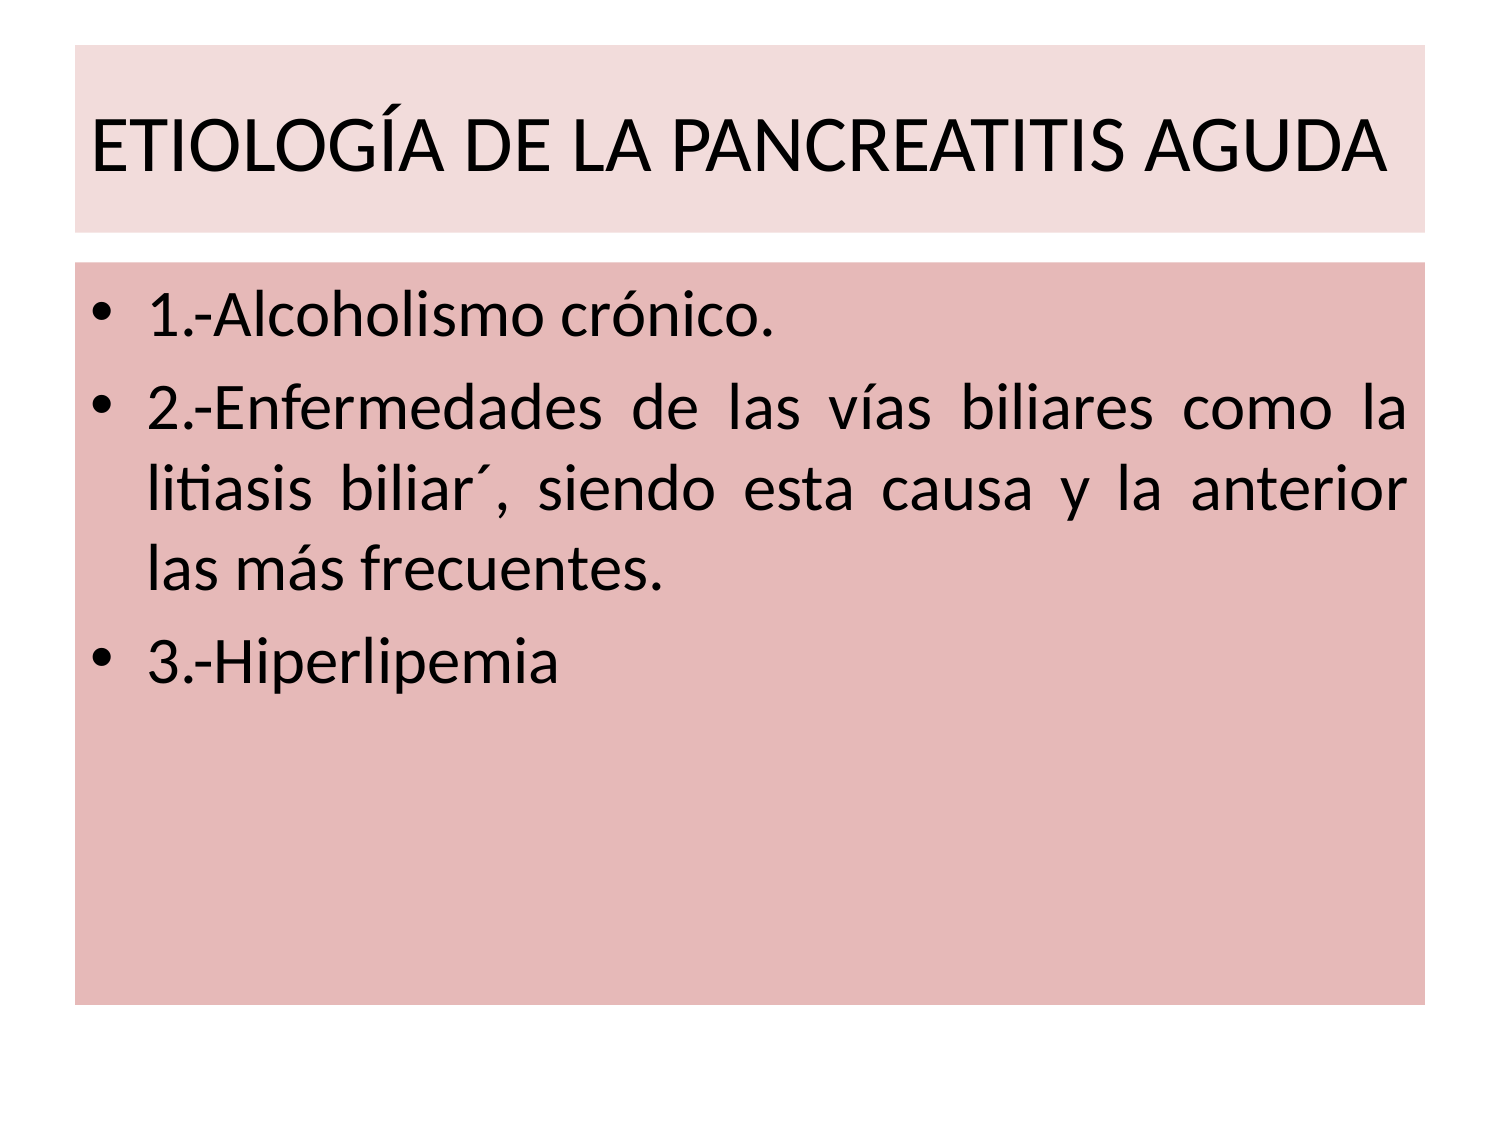

# ETIOLOGÍA DE LA PANCREATITIS AGUDA
1.-Alcoholismo crónico.
2.-Enfermedades de las vías biliares como la litiasis biliar´, siendo esta causa y la anterior las más frecuentes.
3.-Hiperlipemia